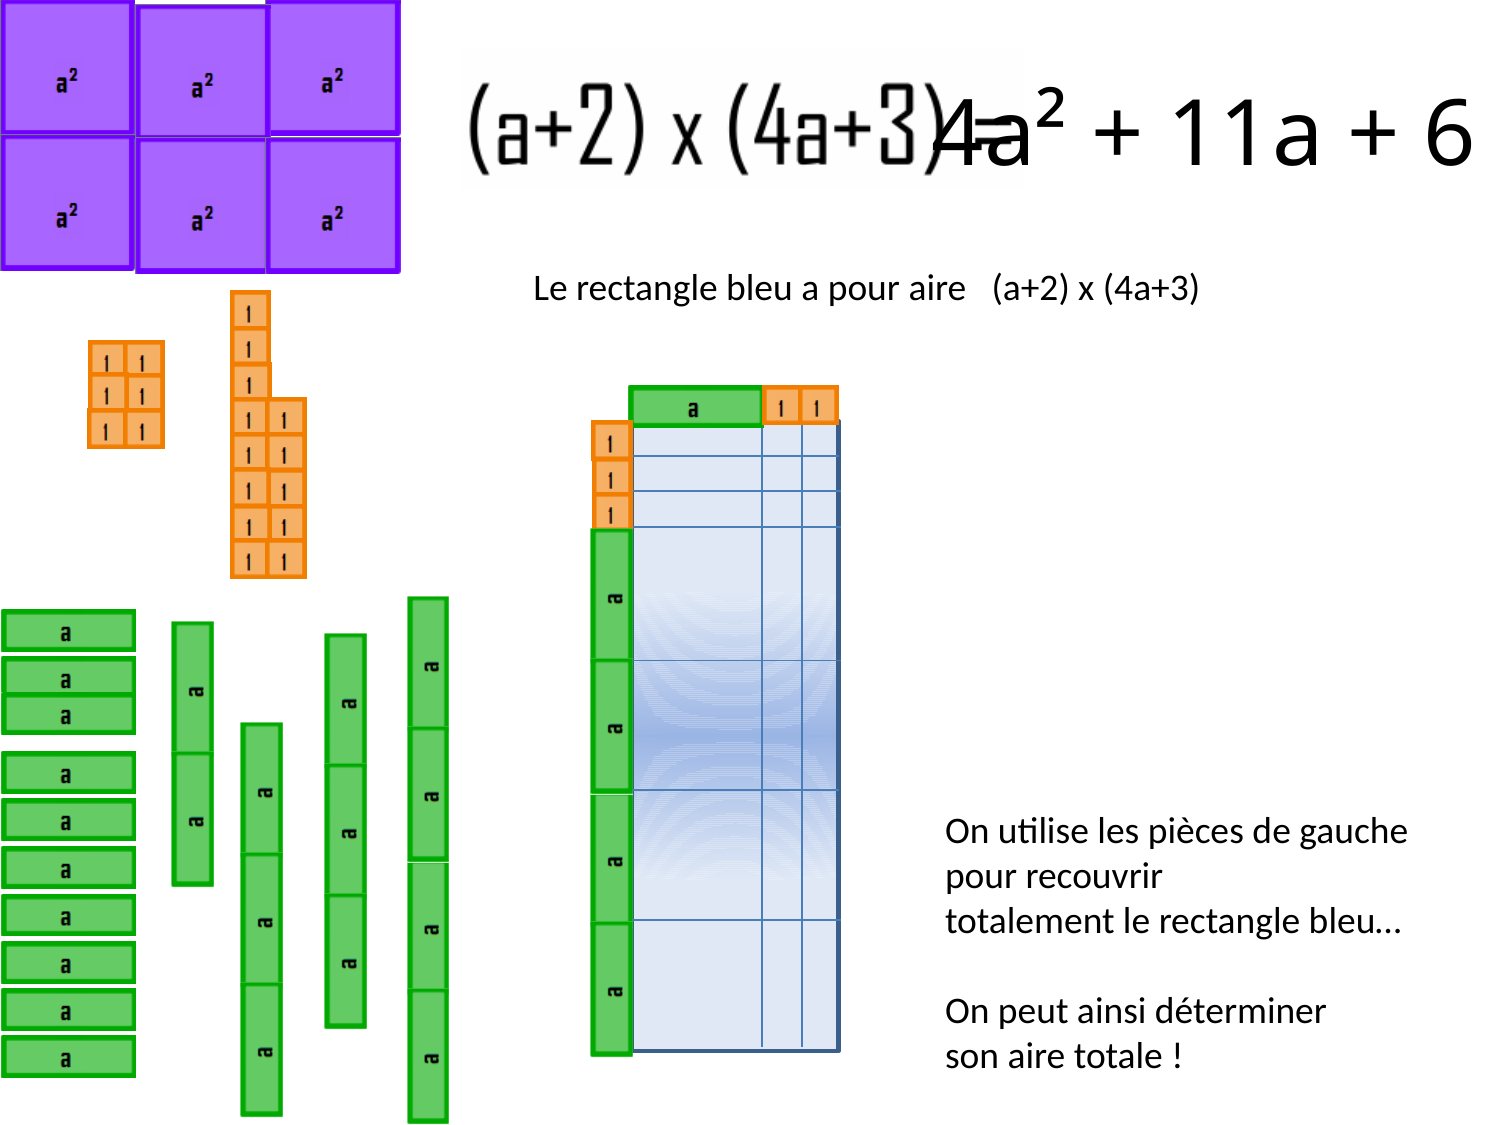

4a² + 11a + 6
Le rectangle bleu a pour aire (a+2) x (4a+3)
On utilise les pièces de gauche
pour recouvrir
totalement le rectangle bleu…
On peut ainsi déterminer
son aire totale !